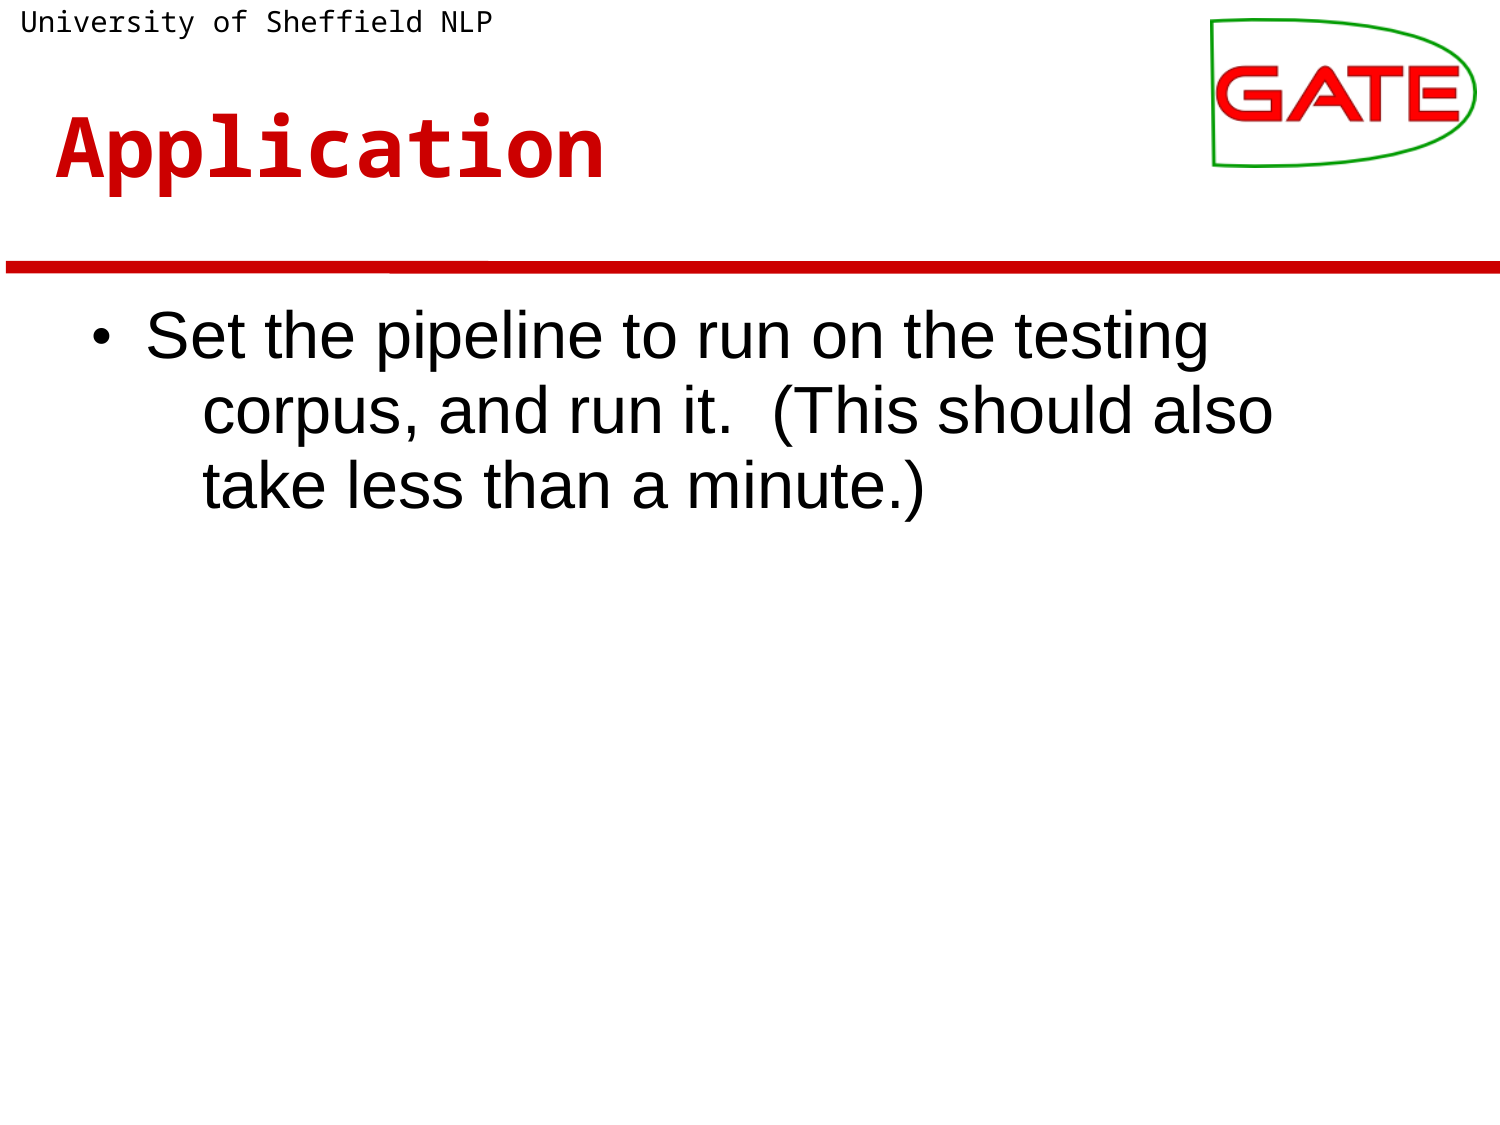

# Application
Set the pipeline to run on the testing corpus, and run it. (This should also take less than a minute.)